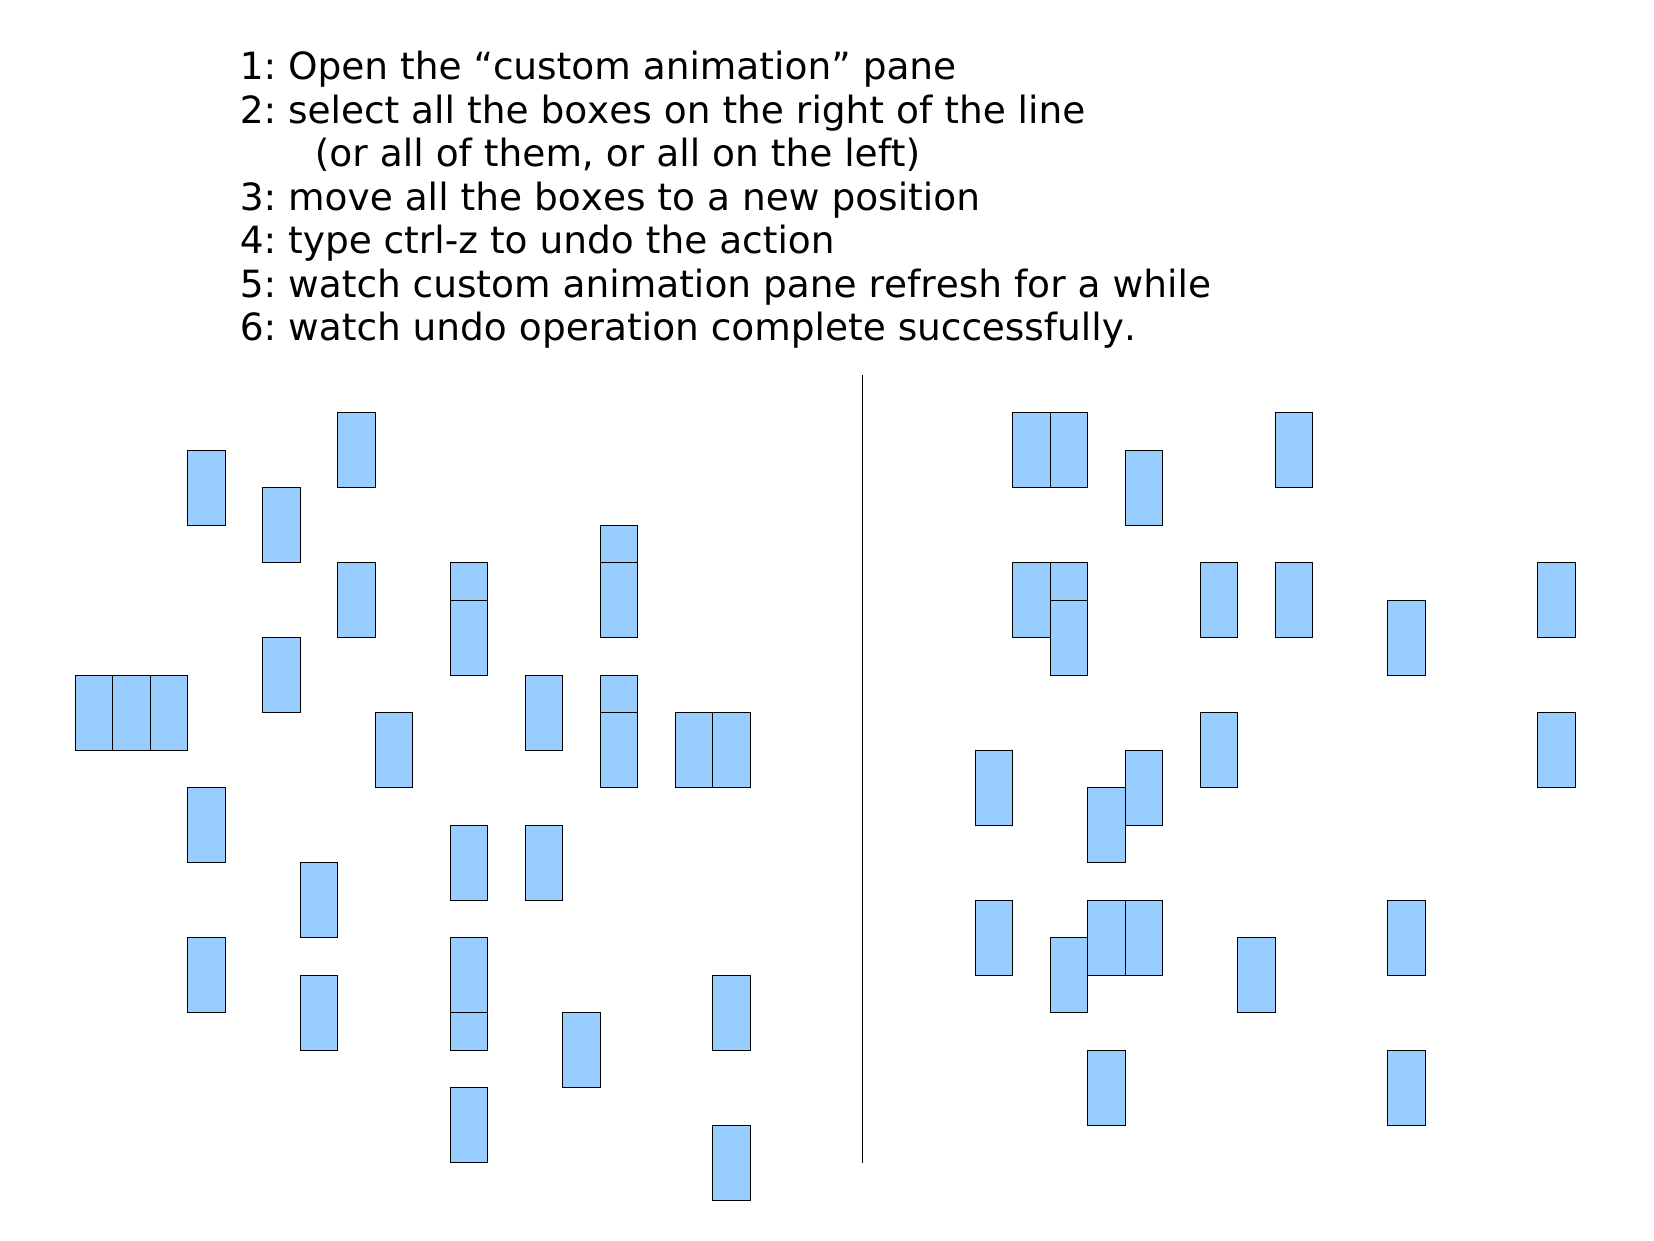

1: Open the “custom animation” pane
2: select all the boxes on the right of the line
	(or all of them, or all on the left)
3: move all the boxes to a new position
4: type ctrl-z to undo the action
5: watch custom animation pane refresh for a while
6: watch undo operation complete successfully.